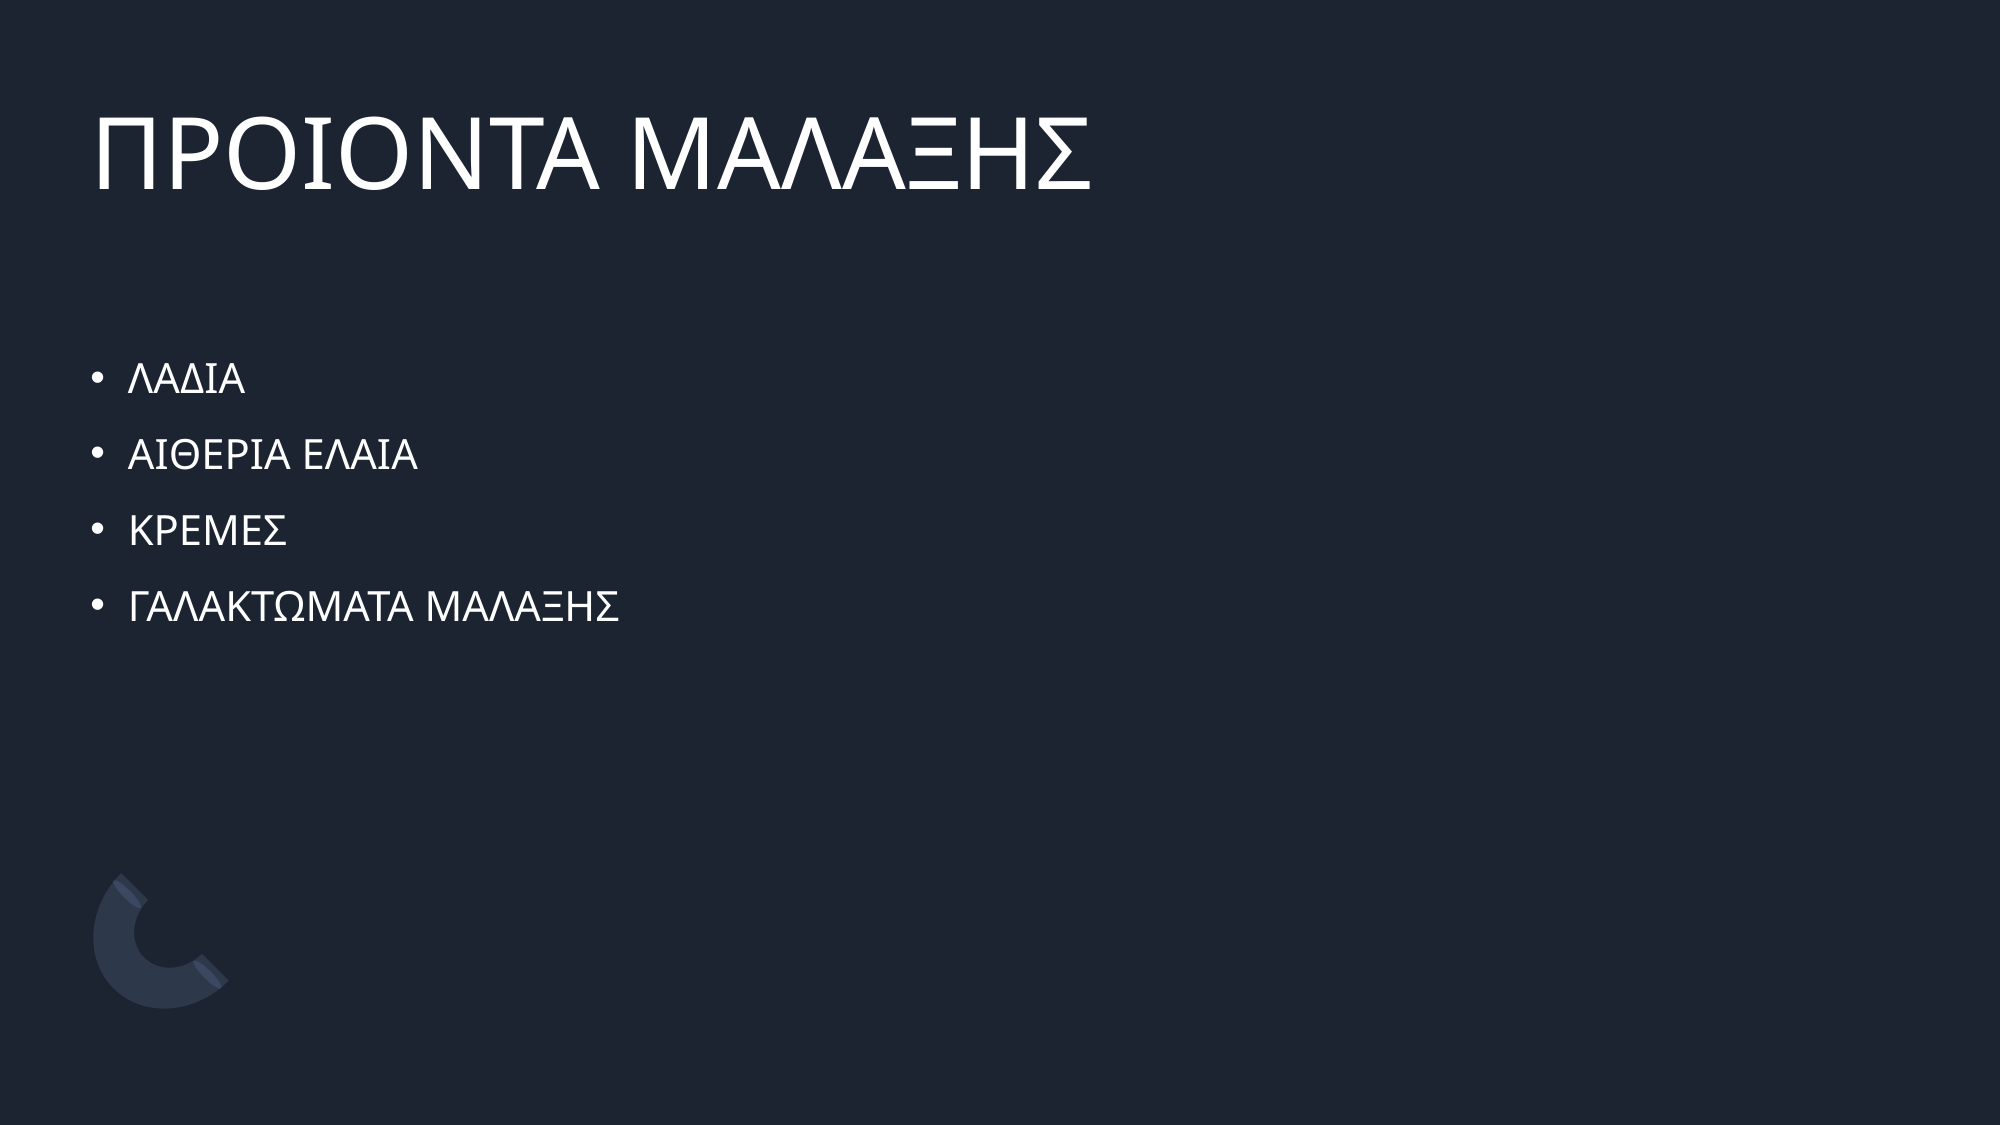

# ΠΡΟΙΟΝΤΑ ΜΑΛΑΞΗΣ
ΛΑΔΙΑ
ΑΙΘΕΡΙΑ ΕΛΑΙΑ
ΚΡΕΜΕΣ
ΓΑΛΑΚΤΩΜΑΤΑ ΜΑΛΑΞΗΣ